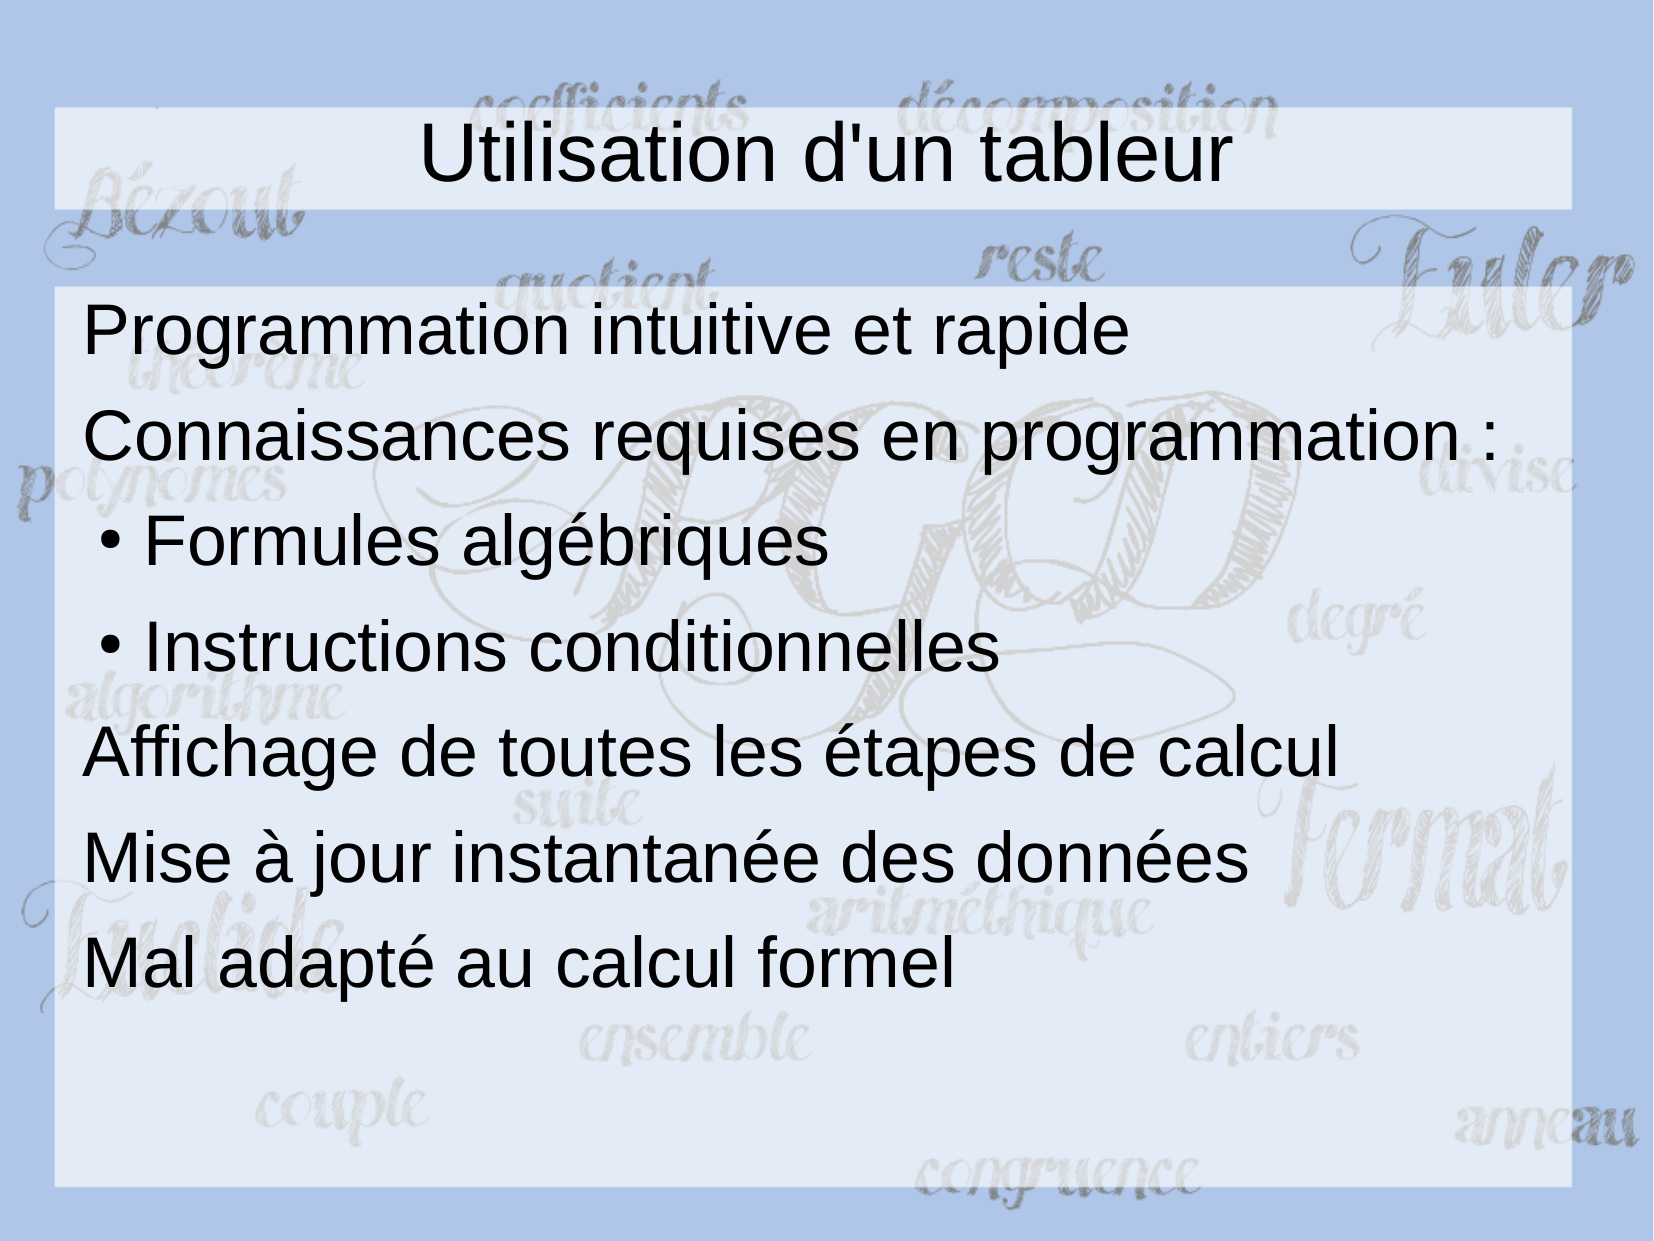

# Utilisation d'un tableur
Programmation intuitive et rapide
Connaissances requises en programmation :
Formules algébriques
Instructions conditionnelles
Affichage de toutes les étapes de calcul
Mise à jour instantanée des données
Mal adapté au calcul formel